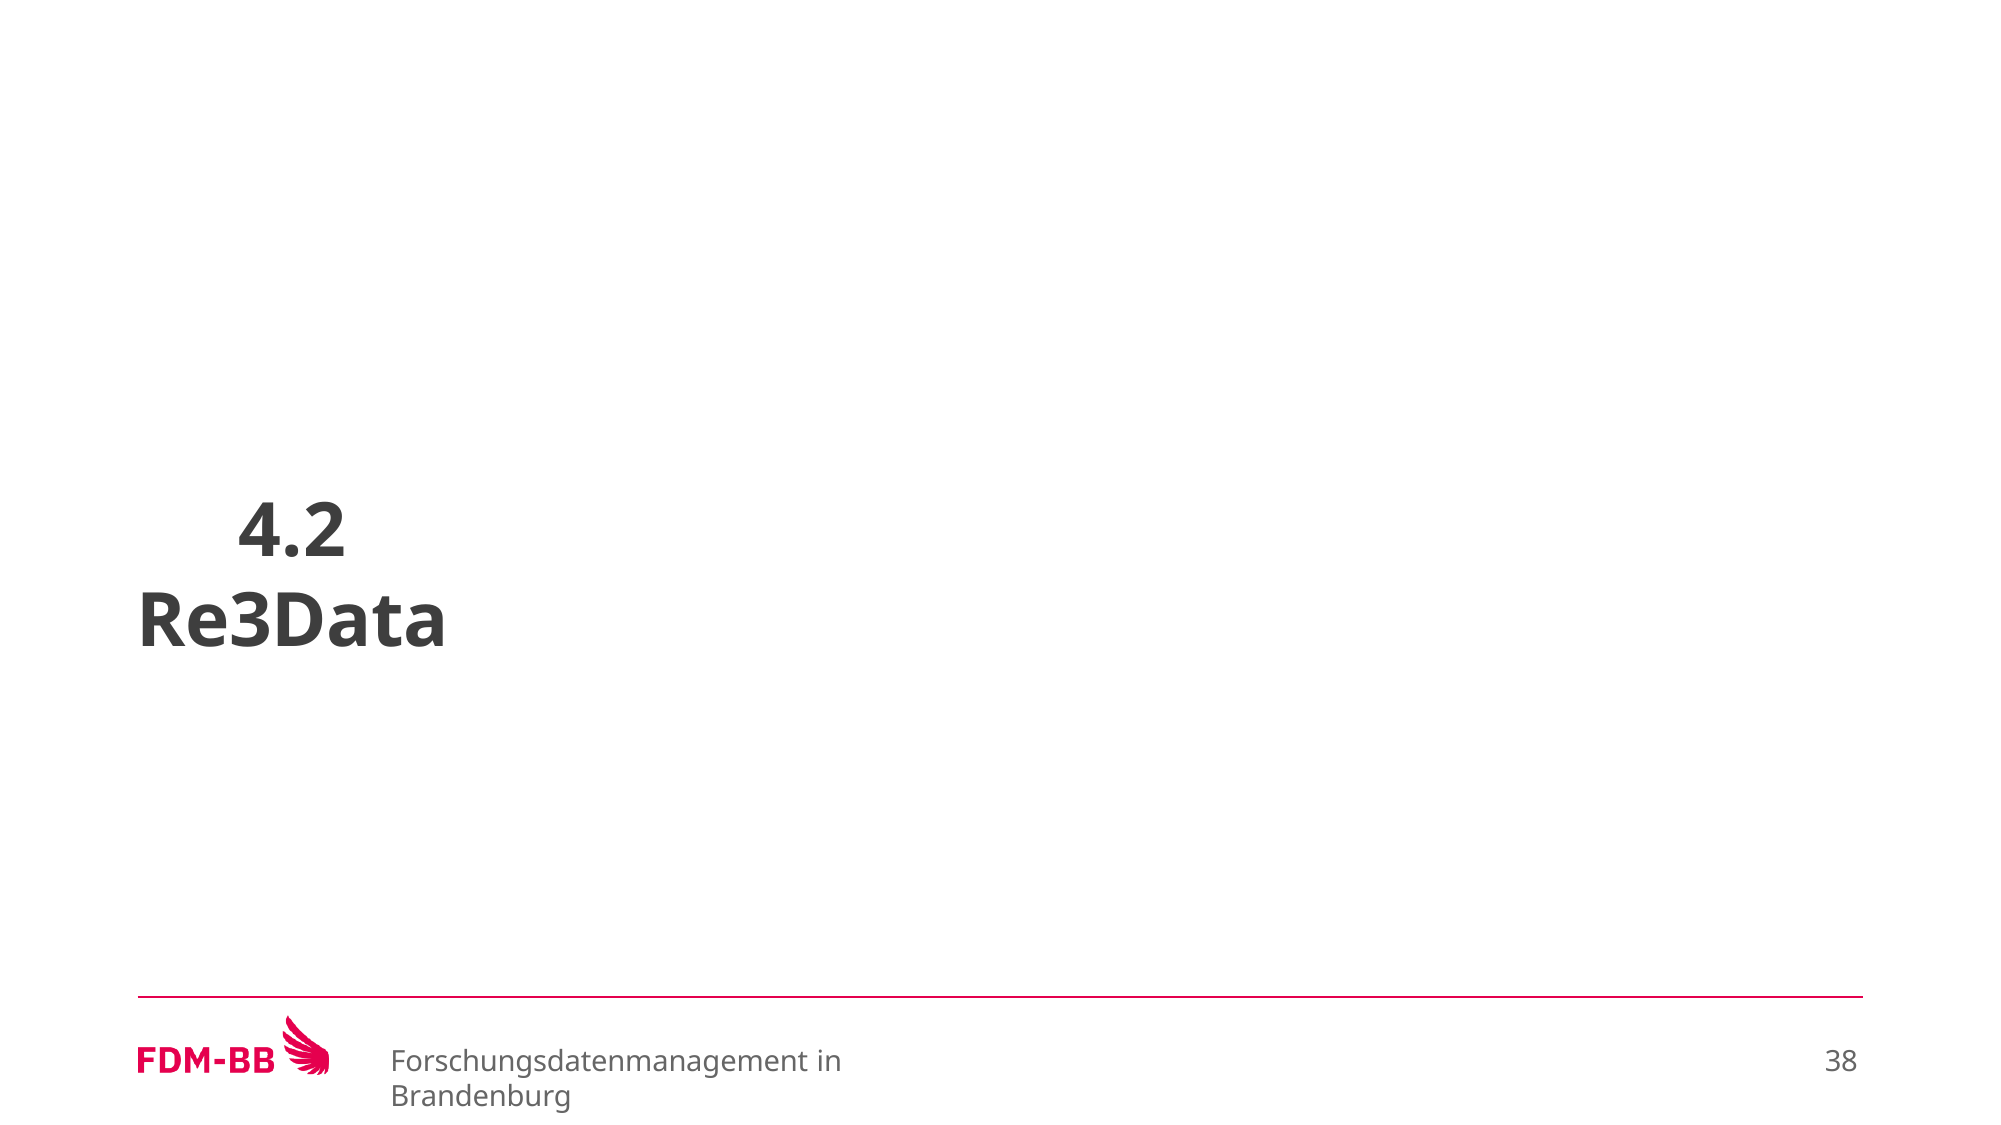

# 4.2 Re3Data
Forschungsdatenmanagement in Brandenburg
38